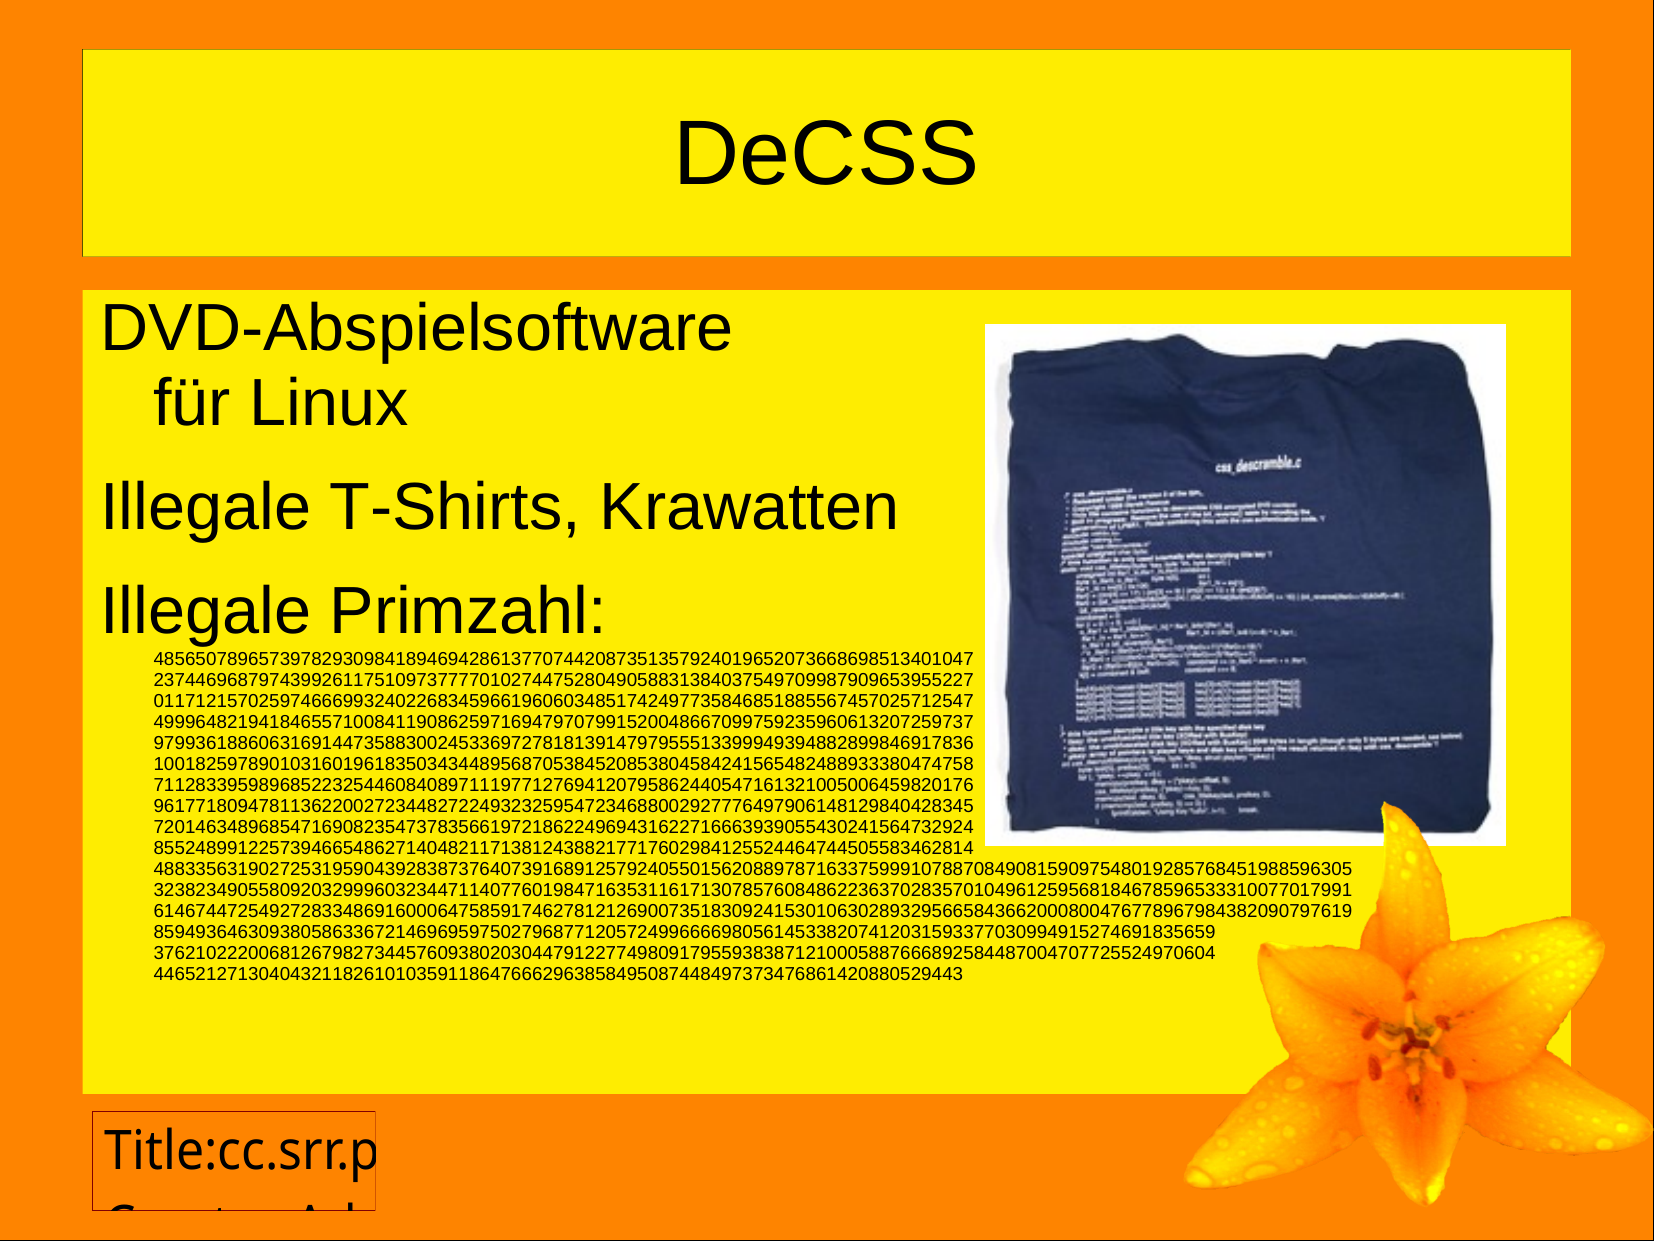

# DeCSS
DVD-Abspielsoftware
für Linux
Illegale T-Shirts, Krawatten
Illegale Primzahl:
485650789657397829309841894694286137707442087351357924019652073668698513401047
237446968797439926117510973777701027447528049058831384037549709987909653955227
011712157025974666993240226834596619606034851742497735846851885567457025712547
499964821941846557100841190862597169479707991520048667099759235960613207259737
979936188606316914473588300245336972781813914797955513399949394882899846917836
100182597890103160196183503434489568705384520853804584241565482488933380474758
711283395989685223254460840897111977127694120795862440547161321005006459820176
961771809478113622002723448272249323259547234688002927776497906148129840428345
720146348968547169082354737835661972186224969431622716663939055430241564732924
855248991225739466548627140482117138124388217717602984125524464744505583462814
488335631902725319590439283873764073916891257924055015620889787163375999107887084908159097548019285768451988596305
323823490558092032999603234471140776019847163531161713078576084862236370283570104961259568184678596533310077017991
614674472549272833486916000647585917462781212690073518309241530106302893295665843662000800476778967984382090797619
85949364630938058633672146969597502796877120572499666698056145338207412031593377030994915274691835659
37621022200681267982734457609380203044791227749809179559383871210005887666892584487004707725524970604
44652127130404321182610103591186476662963858495087448497373476861420880529443